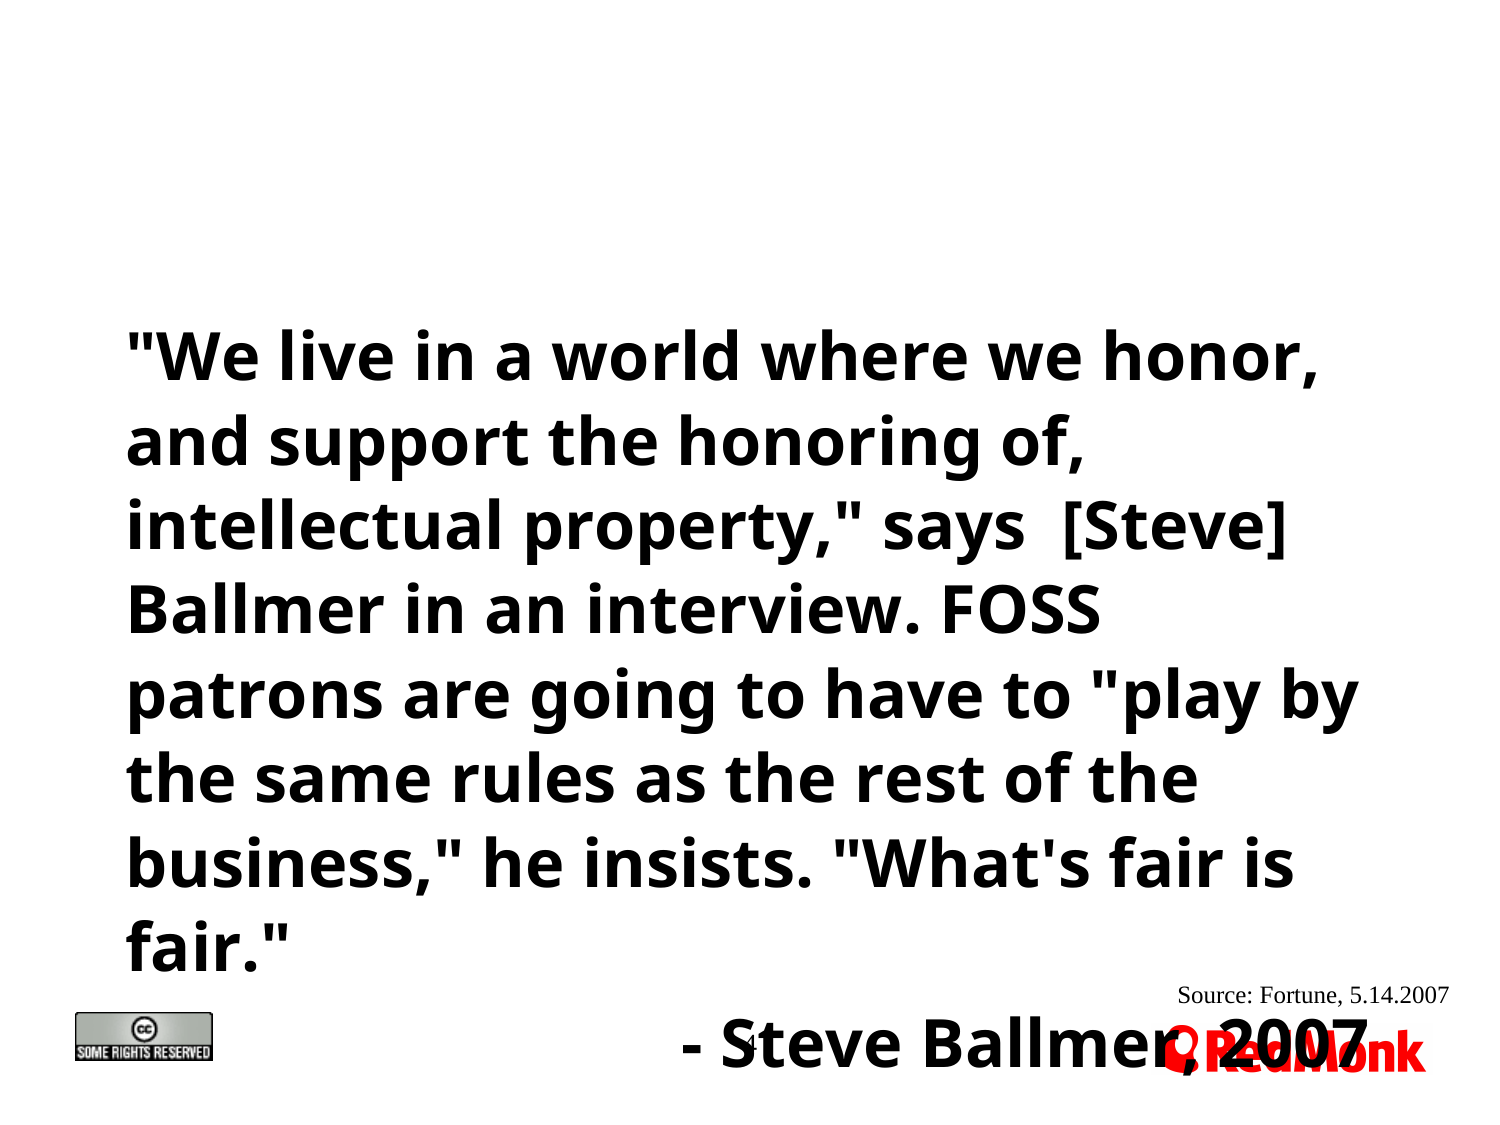

"We live in a world where we honor, and support the honoring of, intellectual property," says [Steve] Ballmer in an interview. FOSS patrons are going to have to "play by the same rules as the rest of the business," he insists. "What's fair is fair."
- Steve Ballmer, 2007
Source: Fortune, 5.14.2007